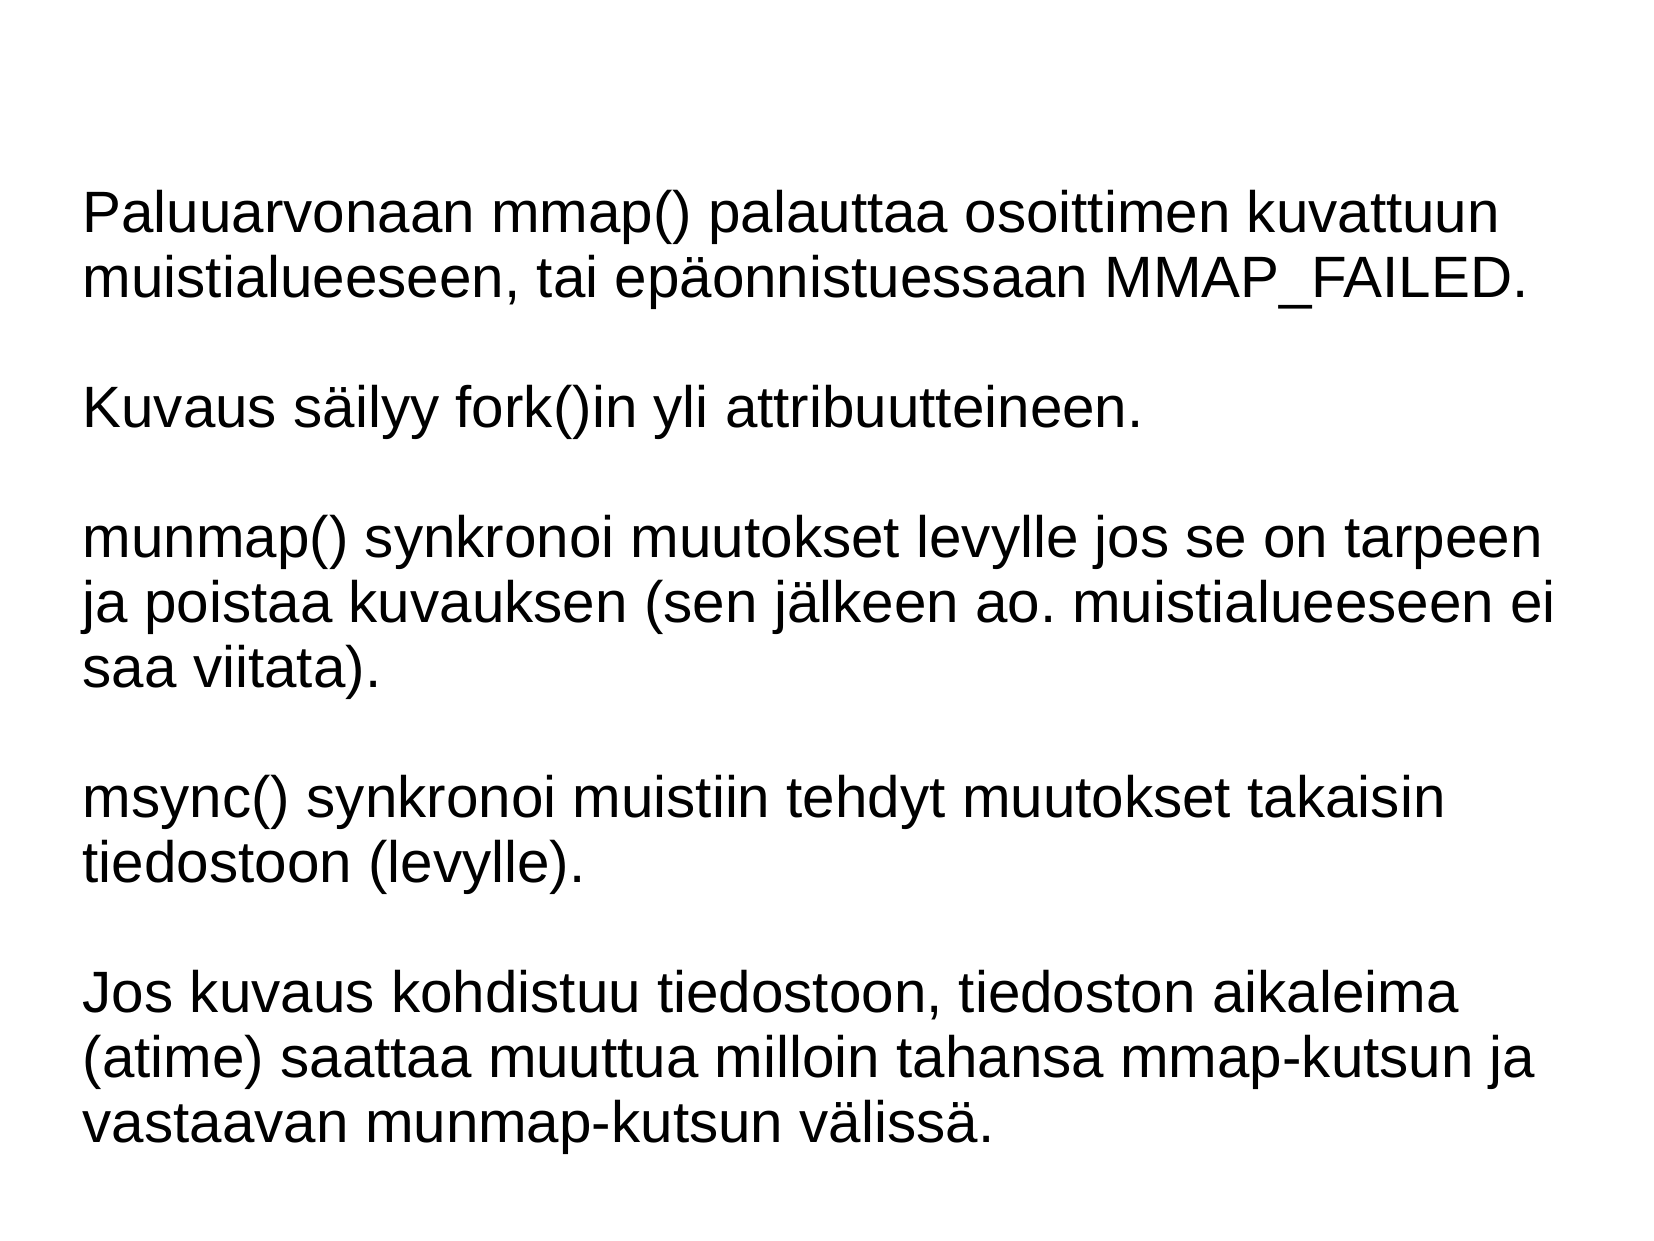

Paluuarvonaan mmap() palauttaa osoittimen kuvattuun muistialueeseen, tai epäonnistuessaan MMAP_FAILED.
Kuvaus säilyy fork()in yli attribuutteineen.
munmap() synkronoi muutokset levylle jos se on tarpeen ja poistaa kuvauksen (sen jälkeen ao. muistialueeseen ei saa viitata).
msync() synkronoi muistiin tehdyt muutokset takaisin tiedostoon (levylle).
Jos kuvaus kohdistuu tiedostoon, tiedoston aikaleima (atime) saattaa muuttua milloin tahansa mmap-kutsun ja
vastaavan munmap-kutsun välissä.